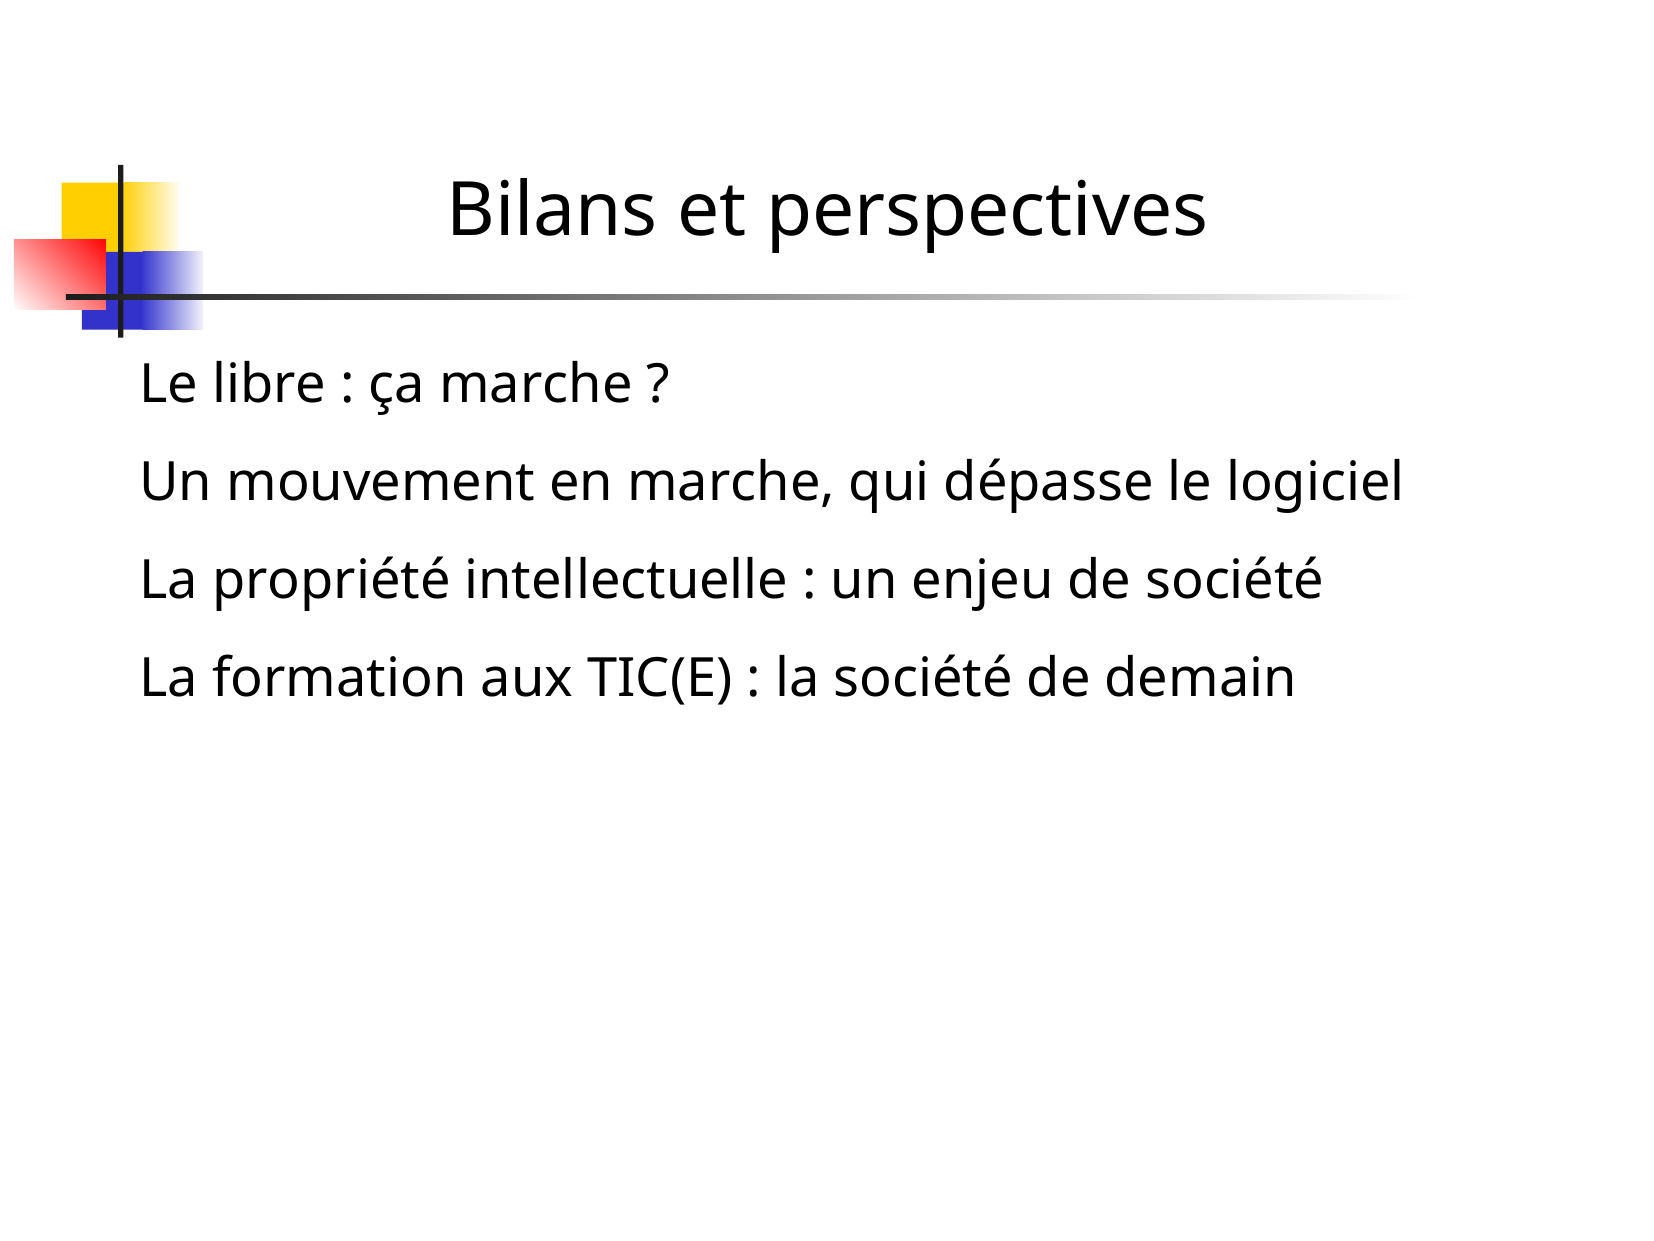

# Bilans et perspectives
Le libre : ça marche ?
Un mouvement en marche, qui dépasse le logiciel
La propriété intellectuelle : un enjeu de société
La formation aux TIC(E) : la société de demain